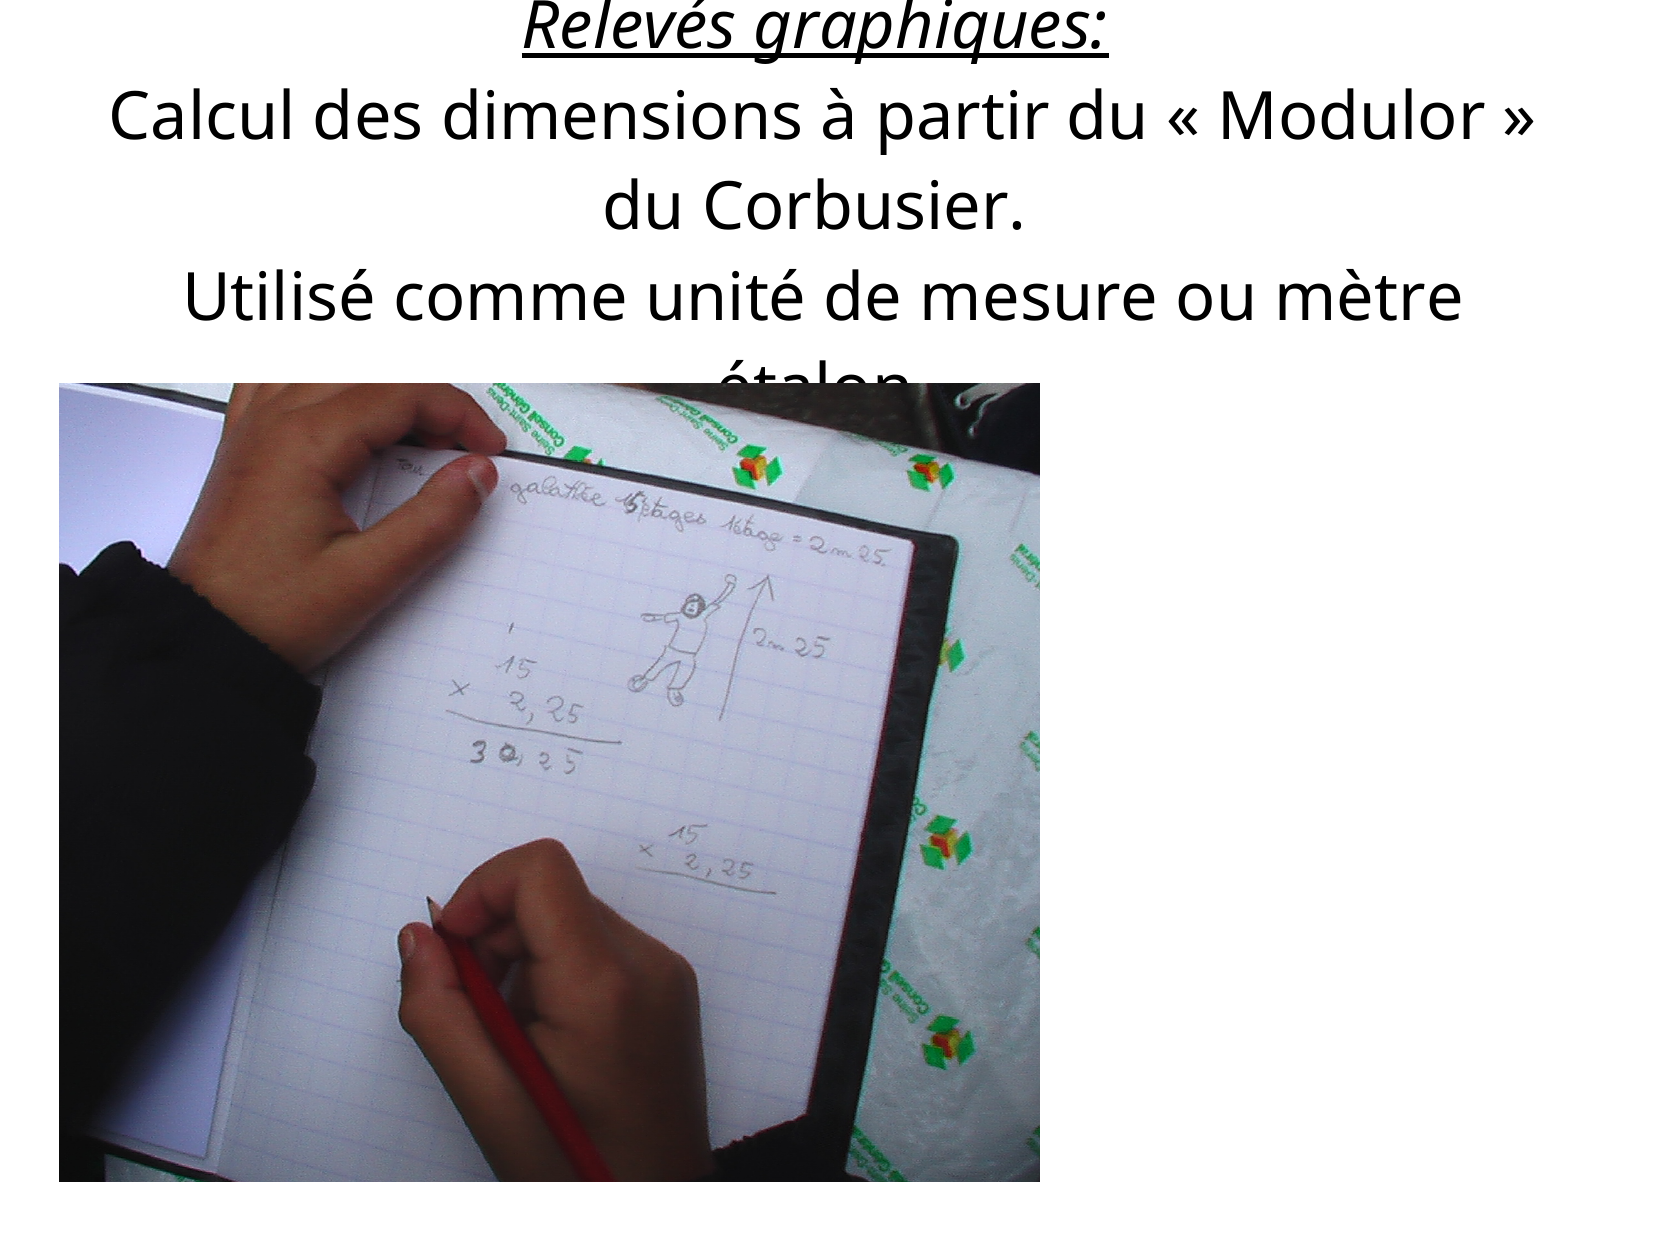

# Relevés graphiques: Calcul des dimensions à partir du « Modulor » du Corbusier. Utilisé comme unité de mesure ou mètre étalon.